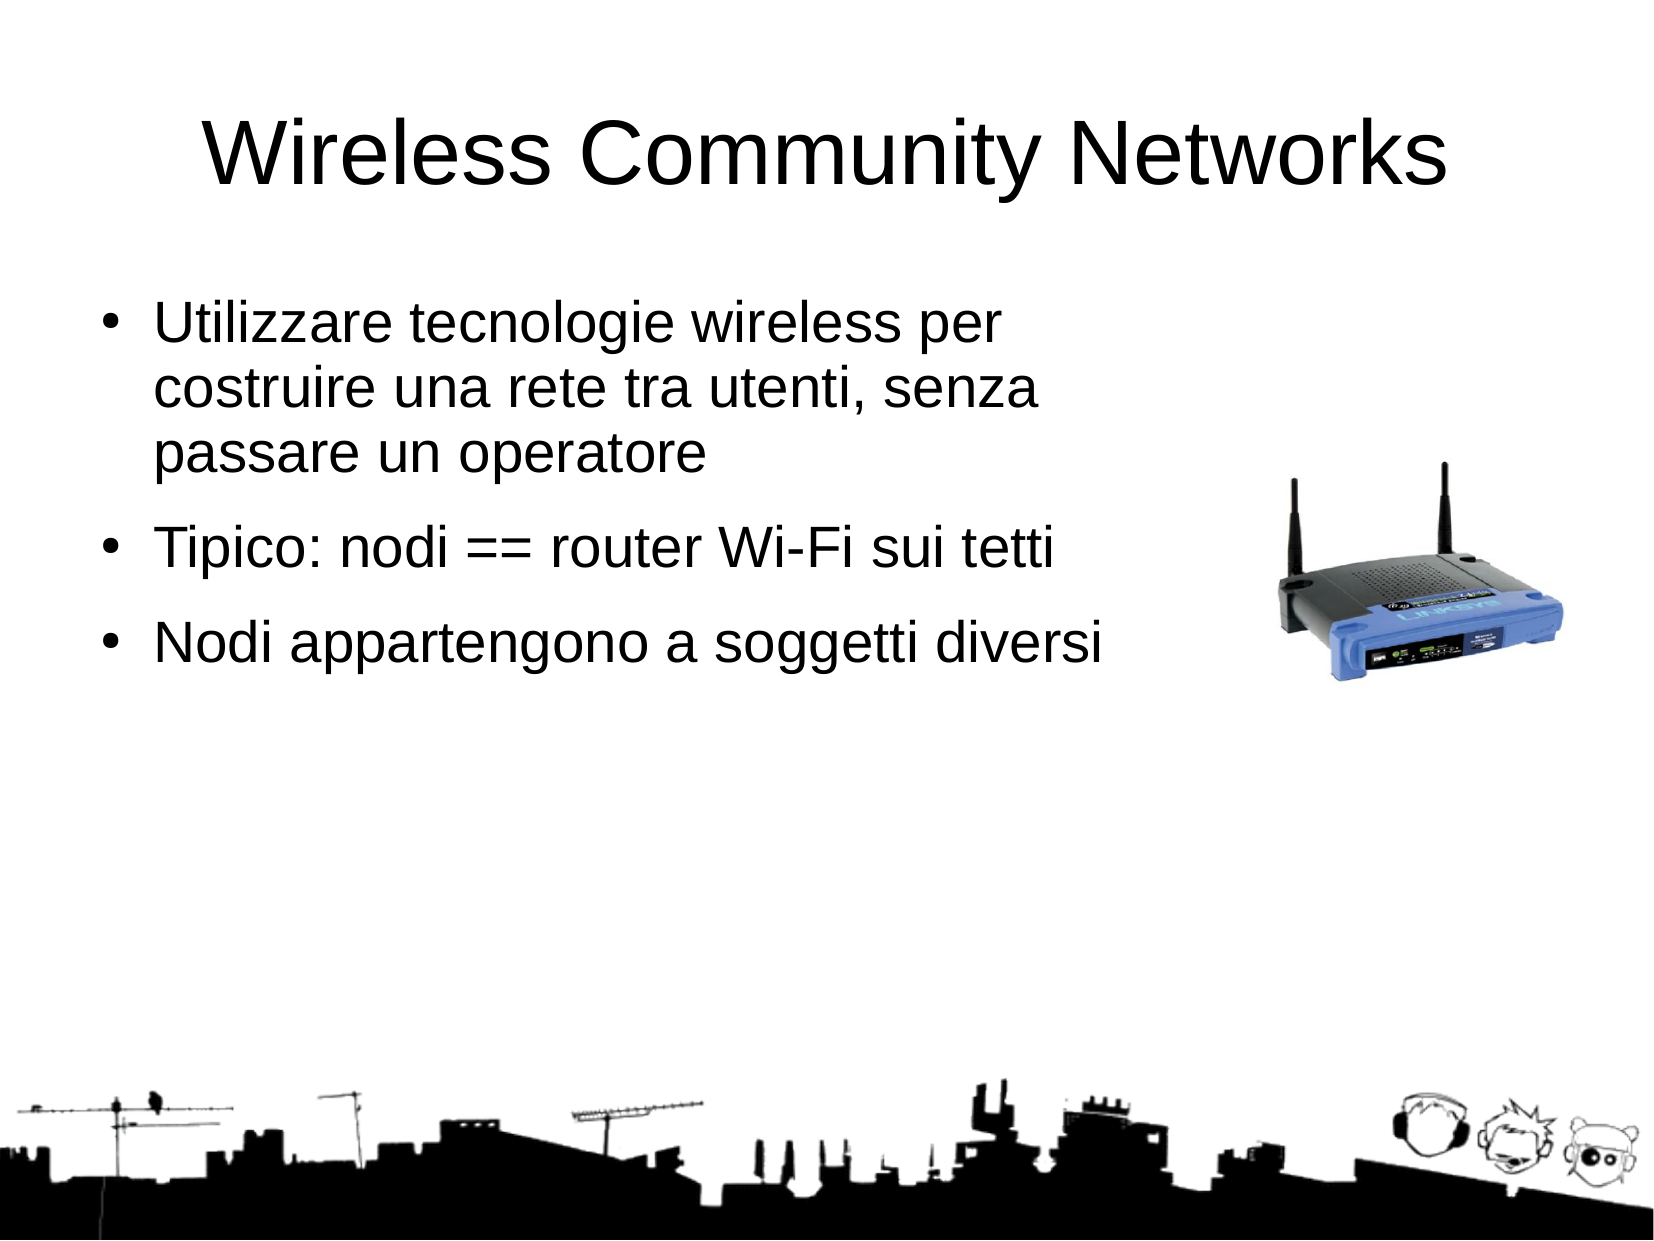

# Wireless Community Networks
Utilizzare tecnologie wireless per costruire una rete tra utenti, senza passare un operatore
Tipico: nodi == router Wi-Fi sui tetti
Nodi appartengono a soggetti diversi